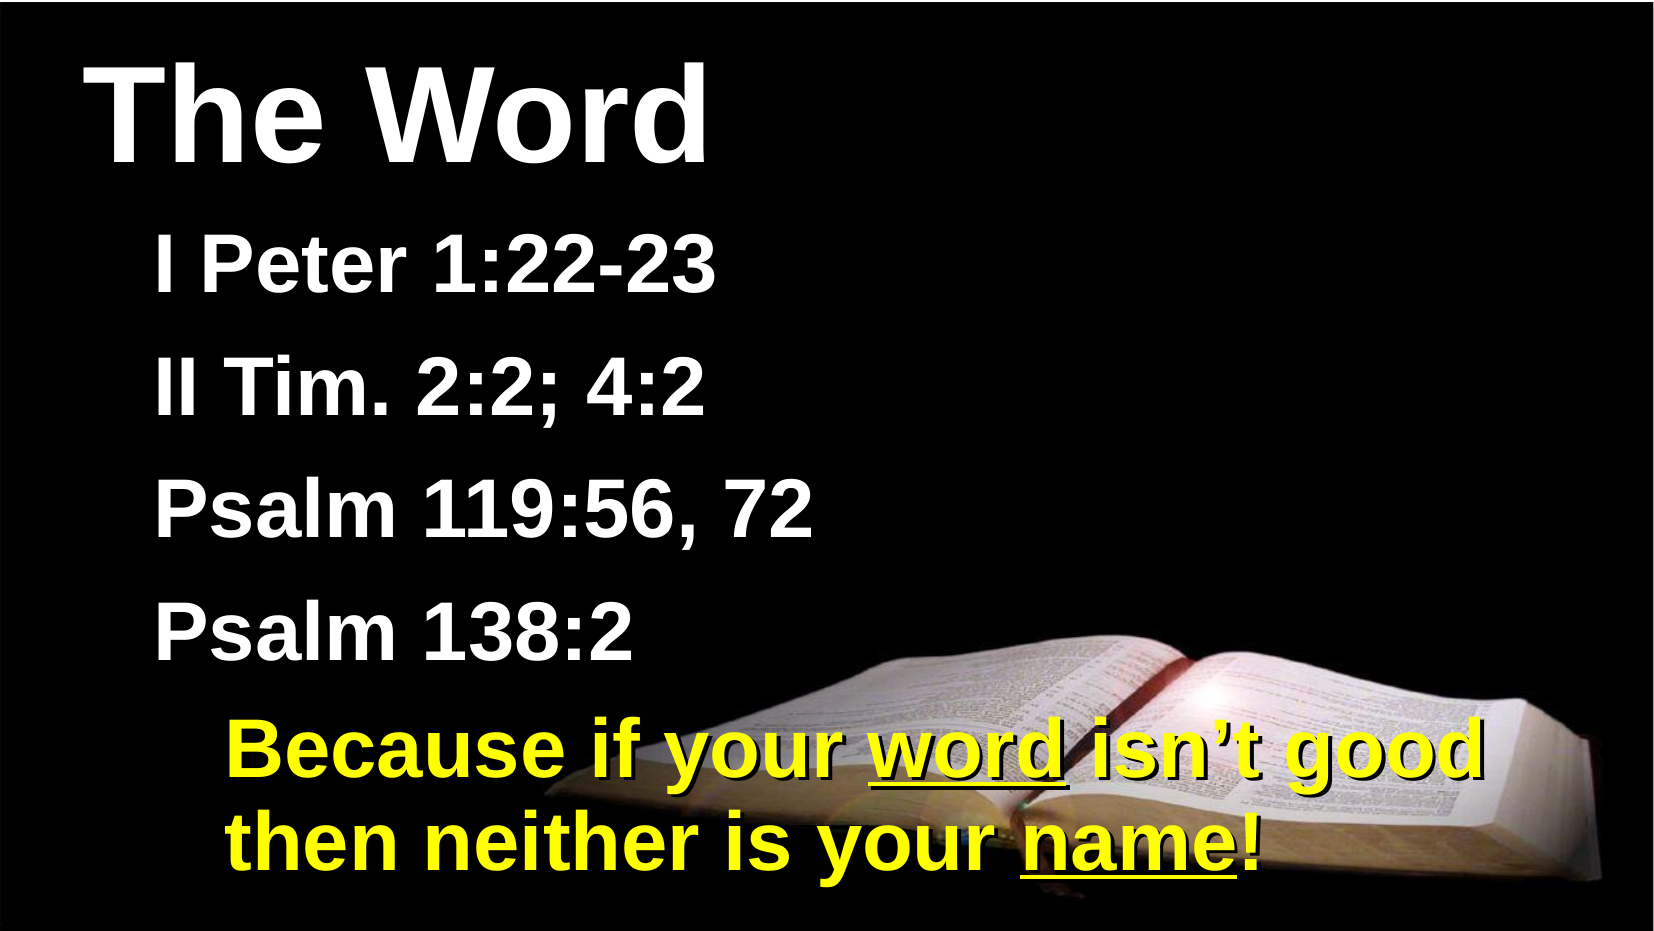

# The Word
I Peter 1:22-23
II Tim. 2:2; 4:2
Psalm 119:56, 72
Psalm 138:2
Because if your word isn’t good then neither is your name!